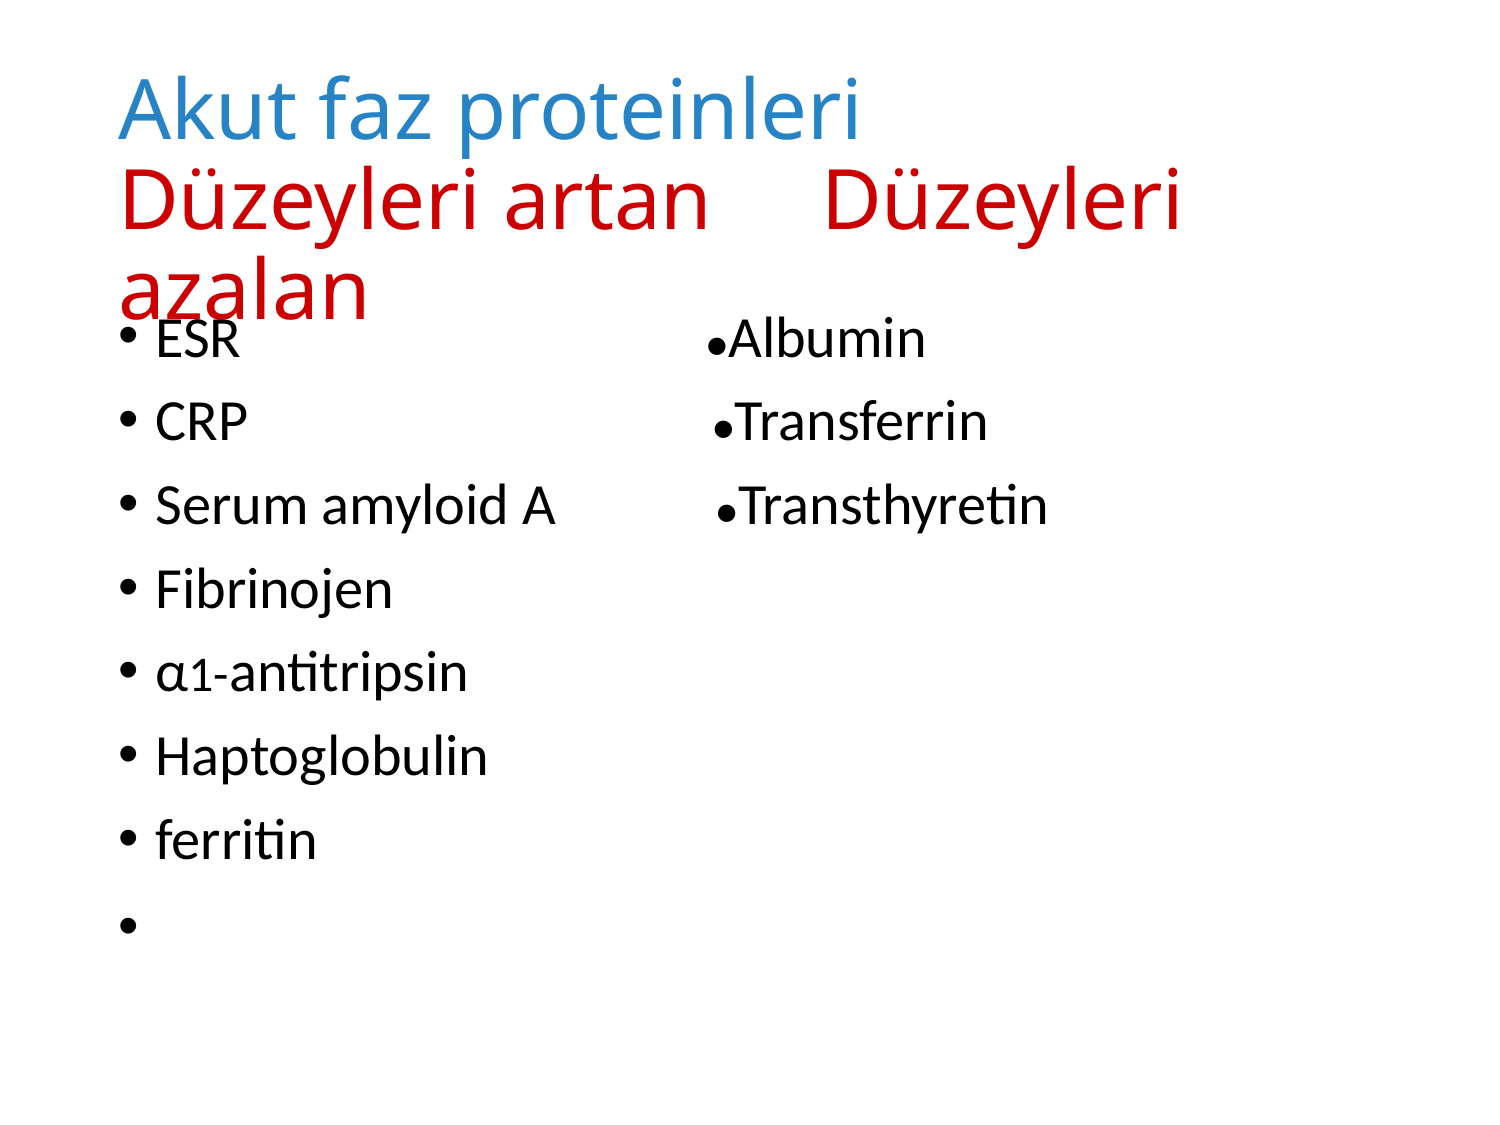

# Akut faz proteinleri Düzeyleri artan Düzeyleri azalan
ESR ●Albumin
CRP ●Transferrin
Serum amyloid A ●Transthyretin
Fibrinojen
α1-antitripsin
Haptoglobulin
ferritin